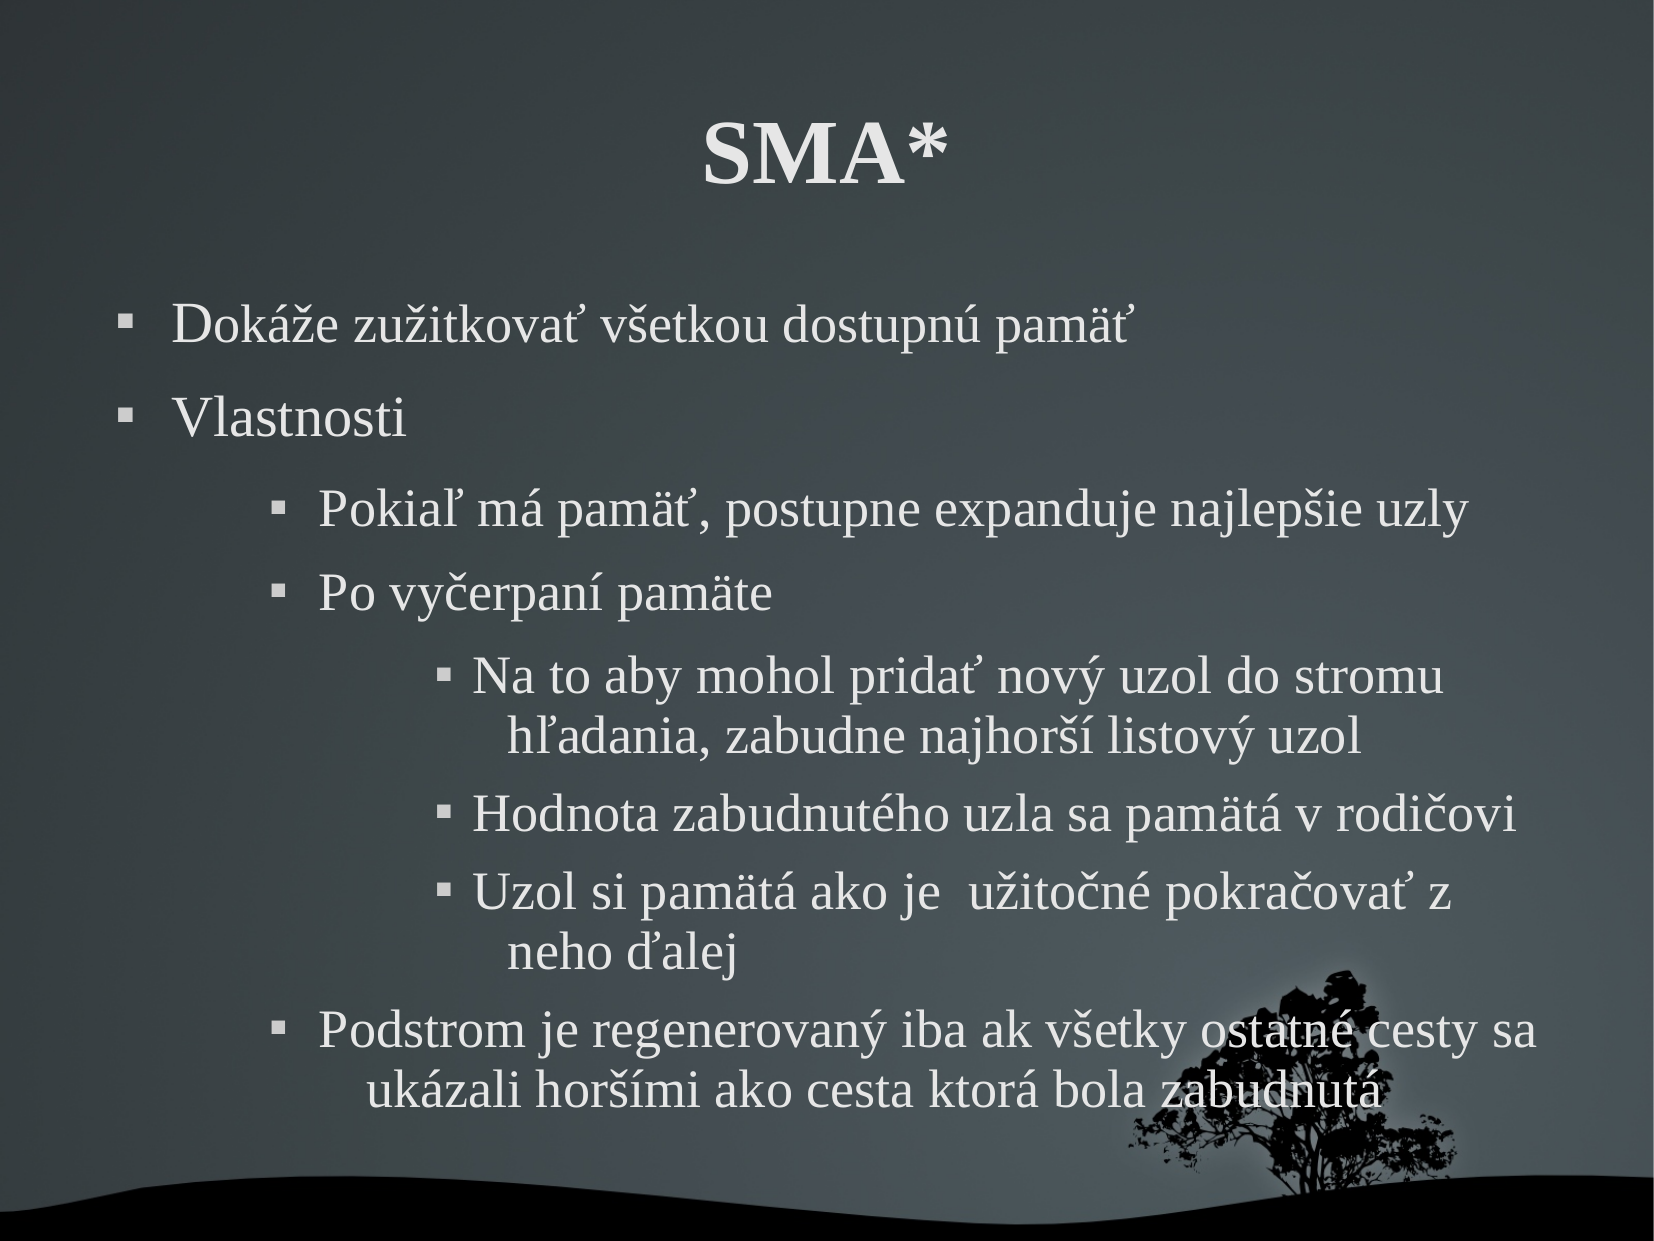

# SMA*
Dokáže zužitkovať všetkou dostupnú pamäť
Vlastnosti
Pokiaľ má pamäť, postupne expanduje najlepšie uzly
Po vyčerpaní pamäte
Na to aby mohol pridať nový uzol do stromu hľadania, zabudne najhorší listový uzol
Hodnota zabudnutého uzla sa pamätá v rodičovi
Uzol si pamätá ako je užitočné pokračovať z neho ďalej
Podstrom je regenerovaný iba ak všetky ostatné cesty sa ukázali horšími ako cesta ktorá bola zabudnutá